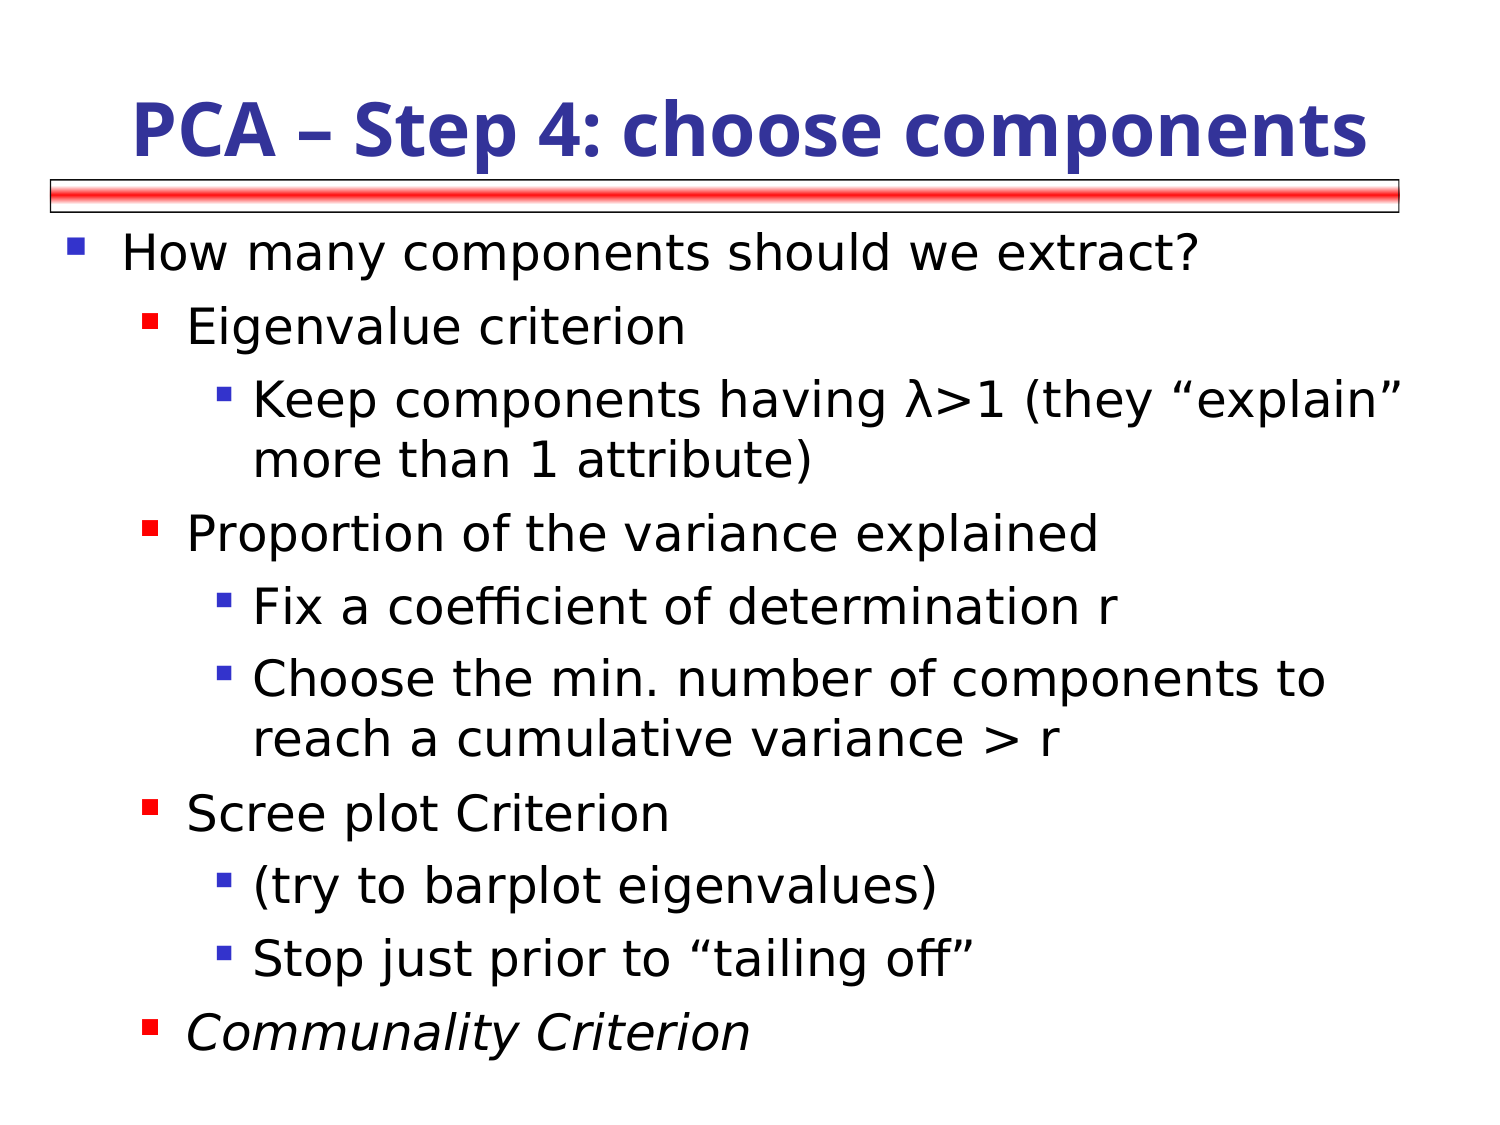

# PCA – Step 4: choose components
How many components should we extract?
Eigenvalue criterion
Keep components having λ>1 (they “explain” more than 1 attribute)
Proportion of the variance explained
Fix a coefficient of determination r
Choose the min. number of components to reach a cumulative variance > r
Scree plot Criterion
(try to barplot eigenvalues)
Stop just prior to “tailing off”
Communality Criterion